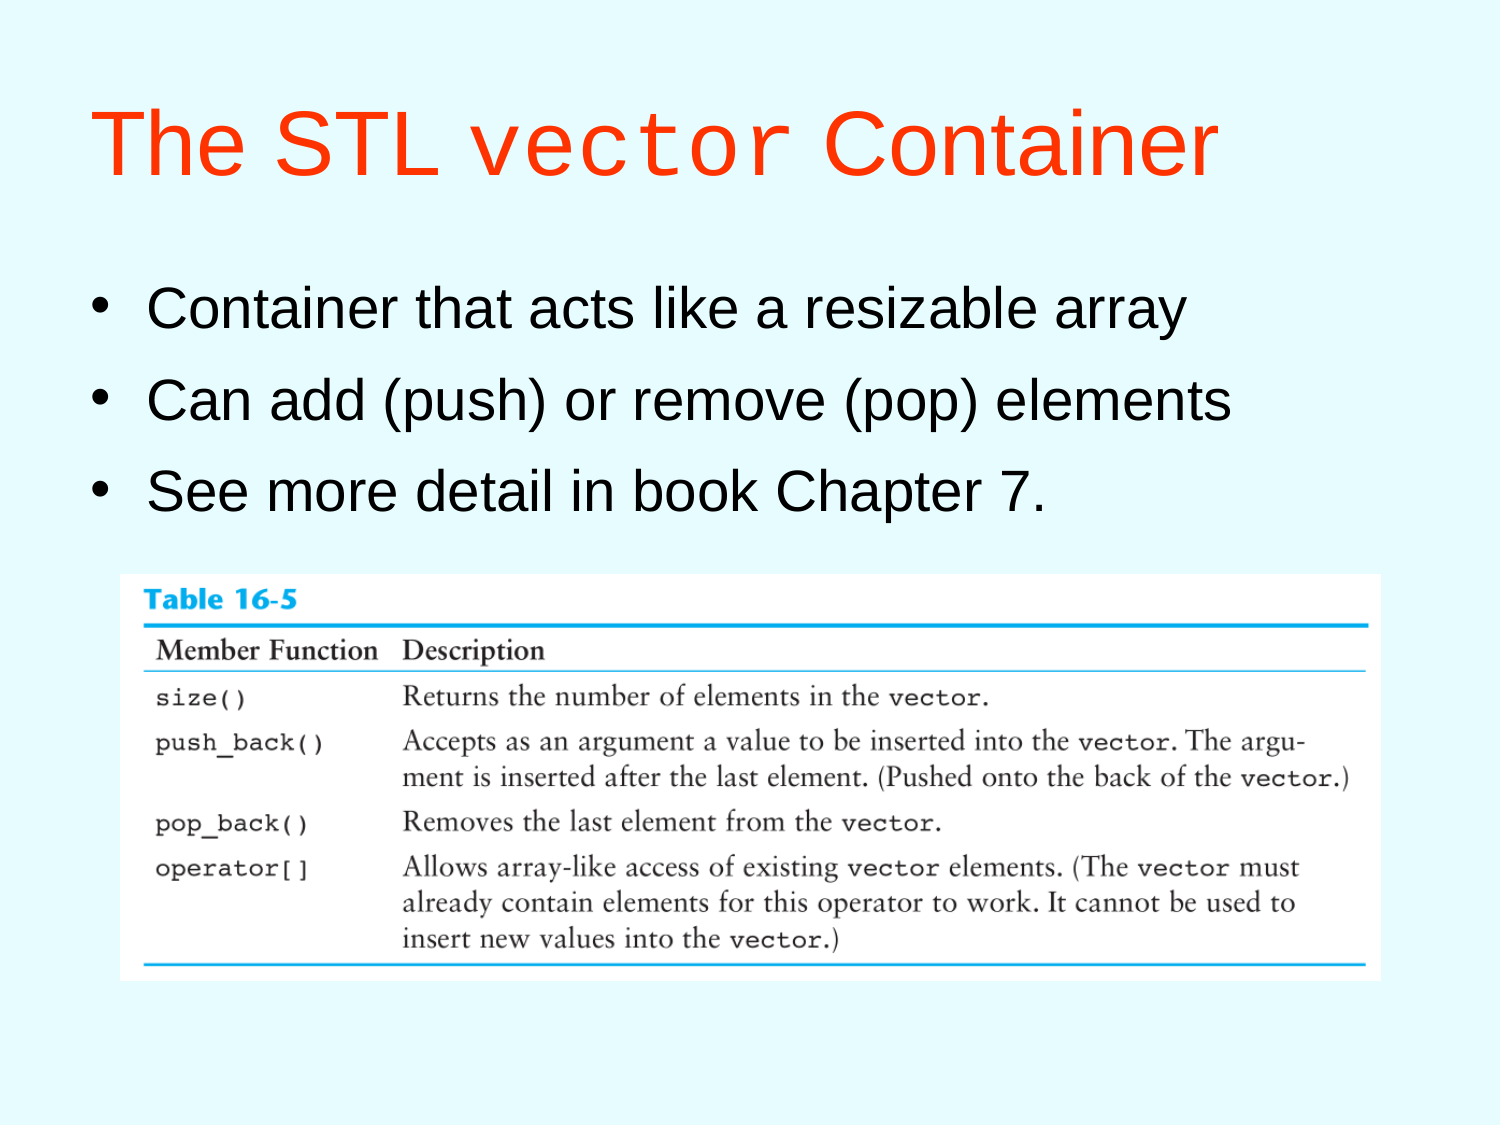

# The STL vector Container
Container that acts like a resizable array
Can add (push) or remove (pop) elements
See more detail in book Chapter 7.